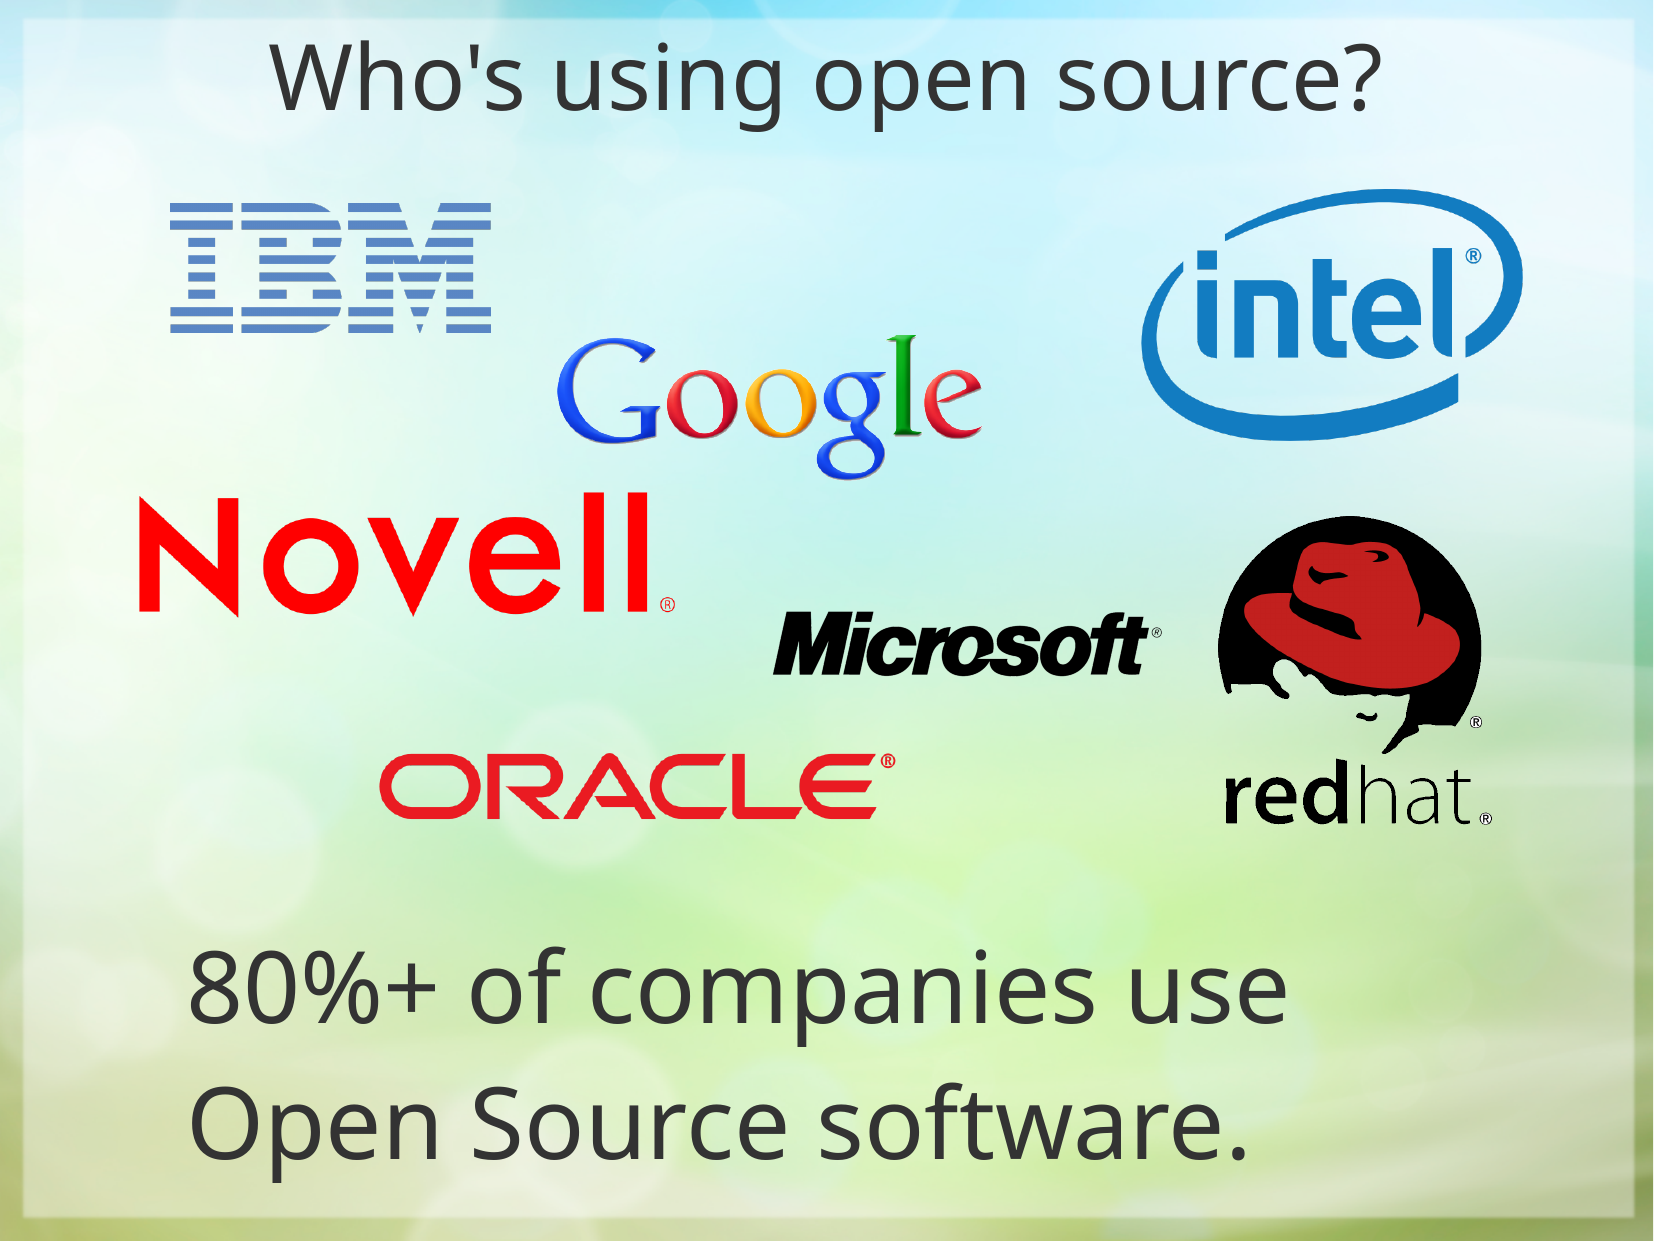

# Who's using open source?
80%+ of companies use Open Source software.